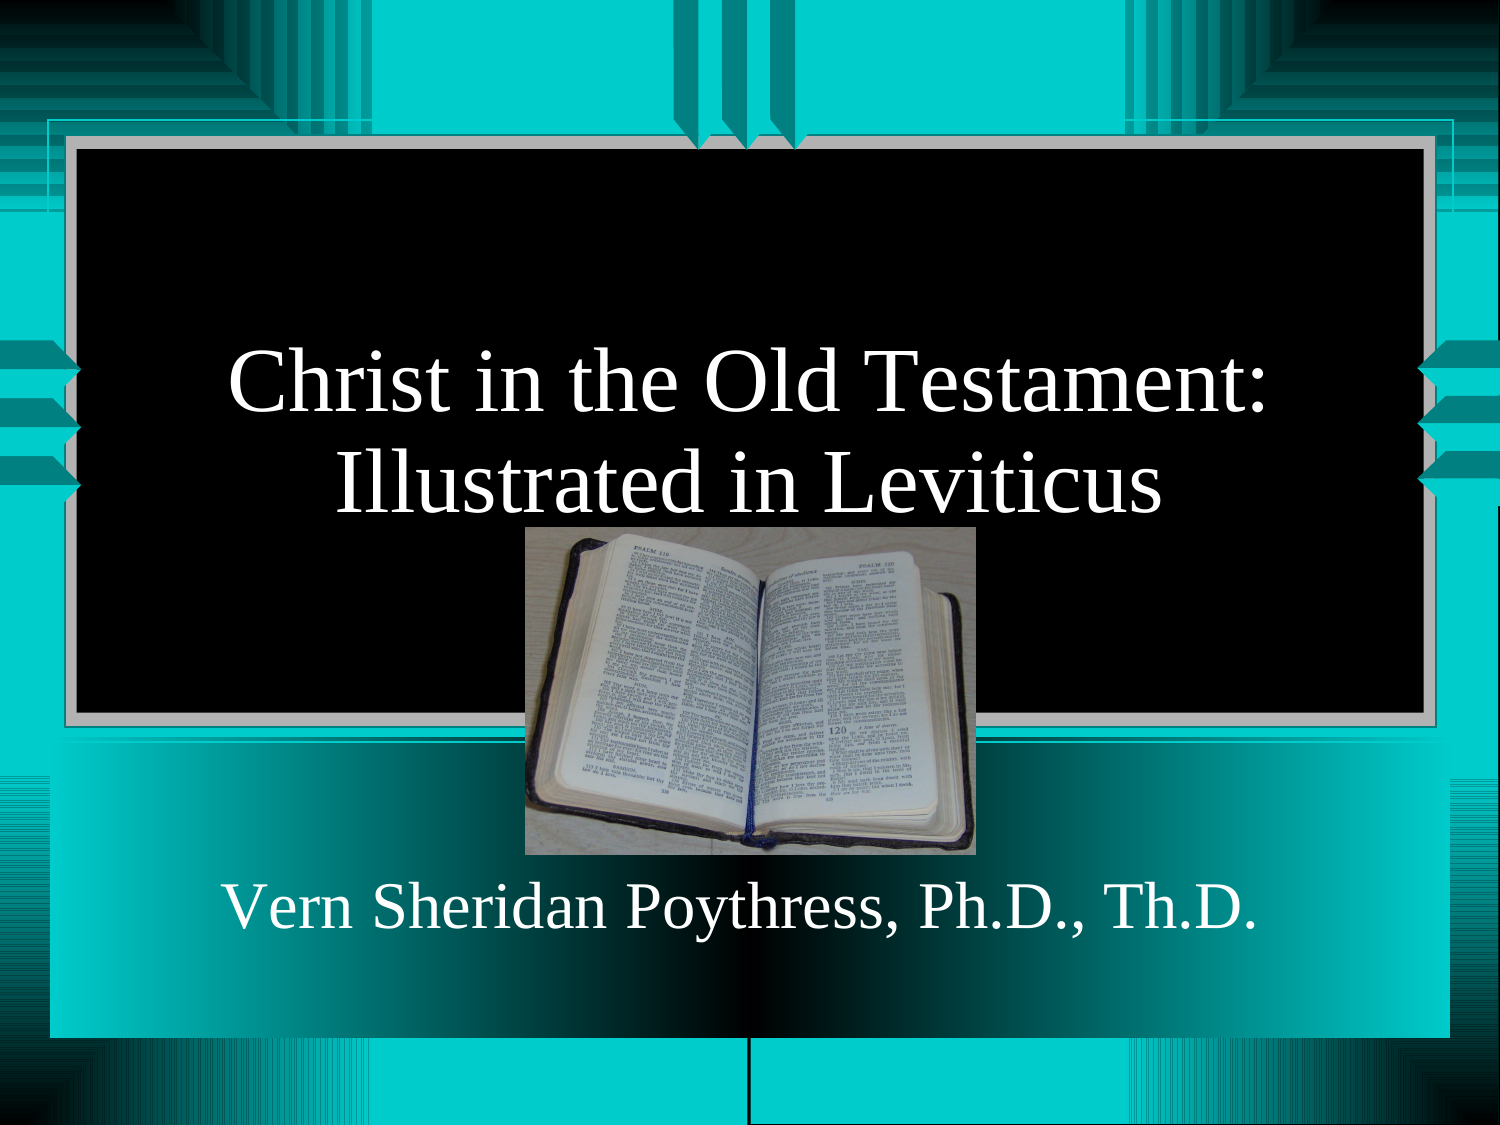

# Christ in the Old Testament: Illustrated in Leviticus
Vern Sheridan Poythress, Ph.D., Th.D.